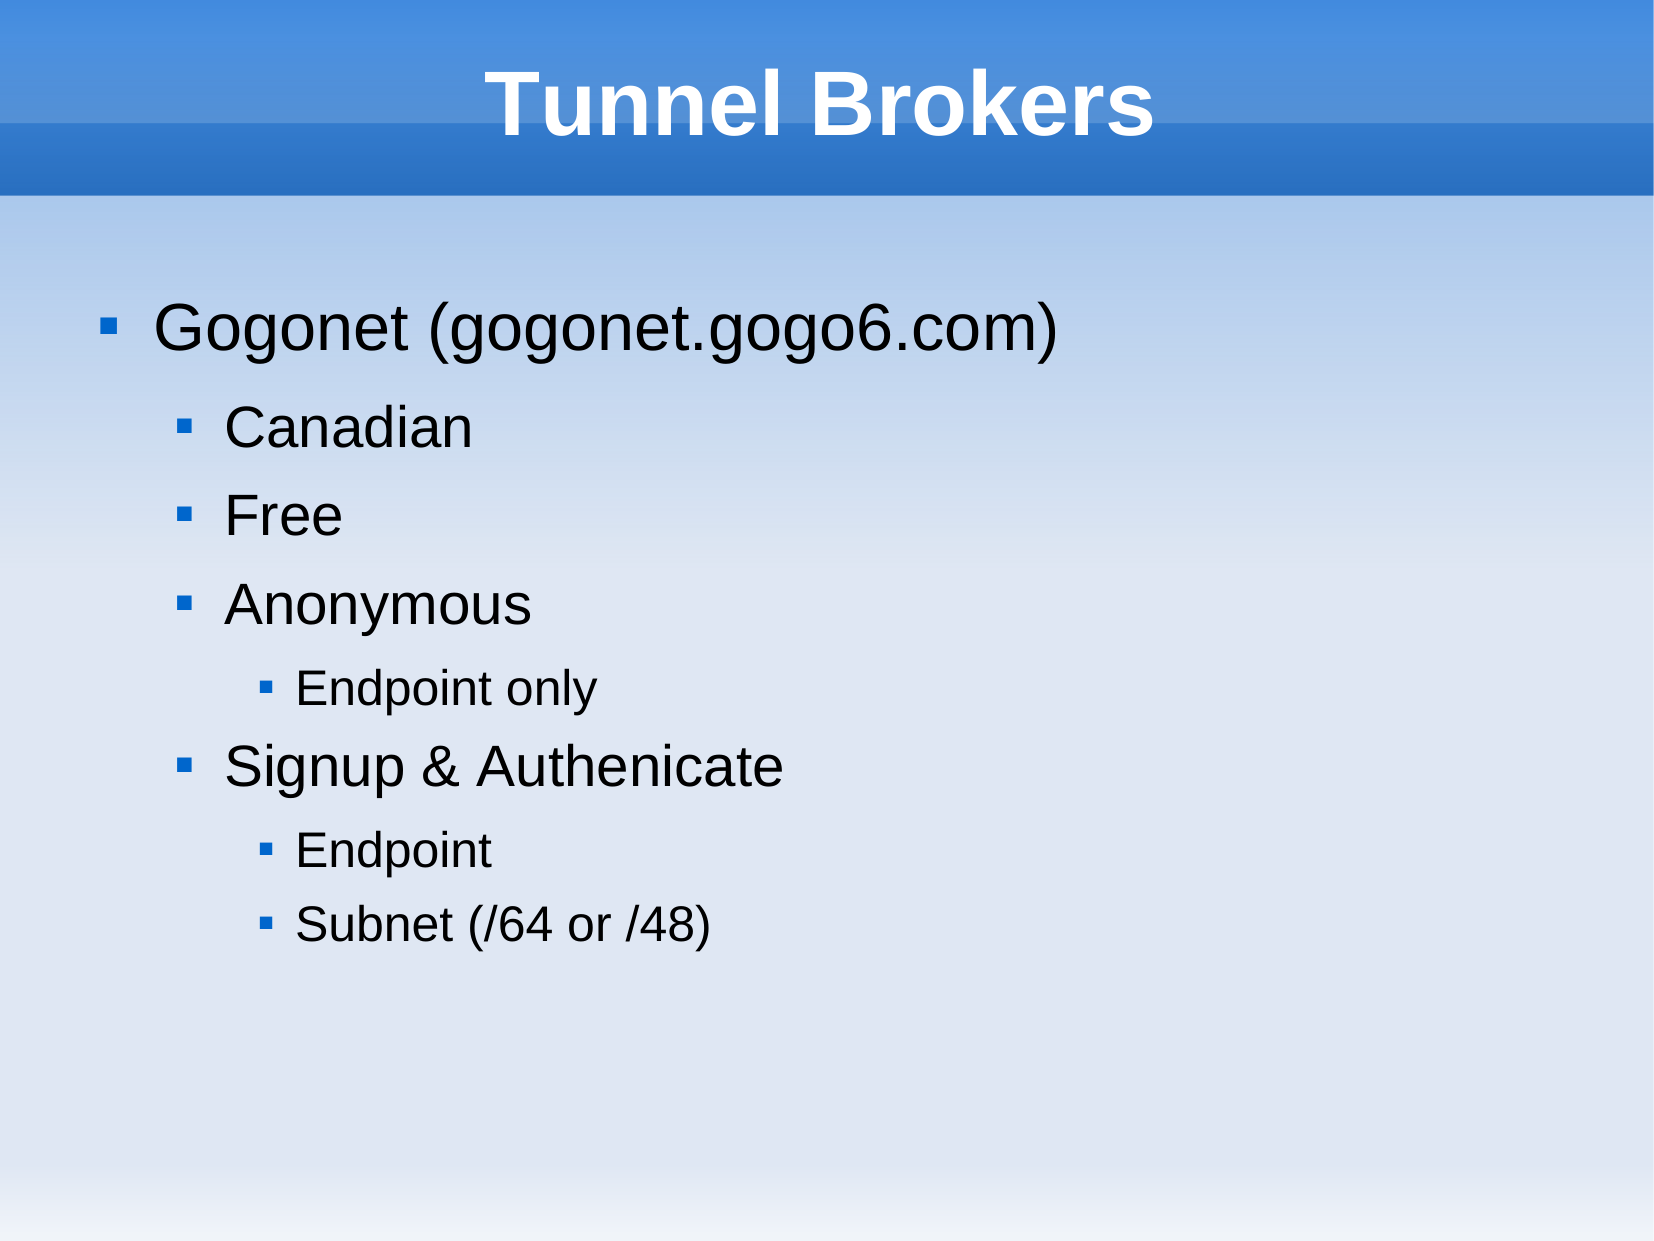

# Tunnel Brokers
Gogonet (gogonet.gogo6.com)
Canadian
Free
Anonymous
Endpoint only
Signup & Authenicate
Endpoint
Subnet (/64 or /48)